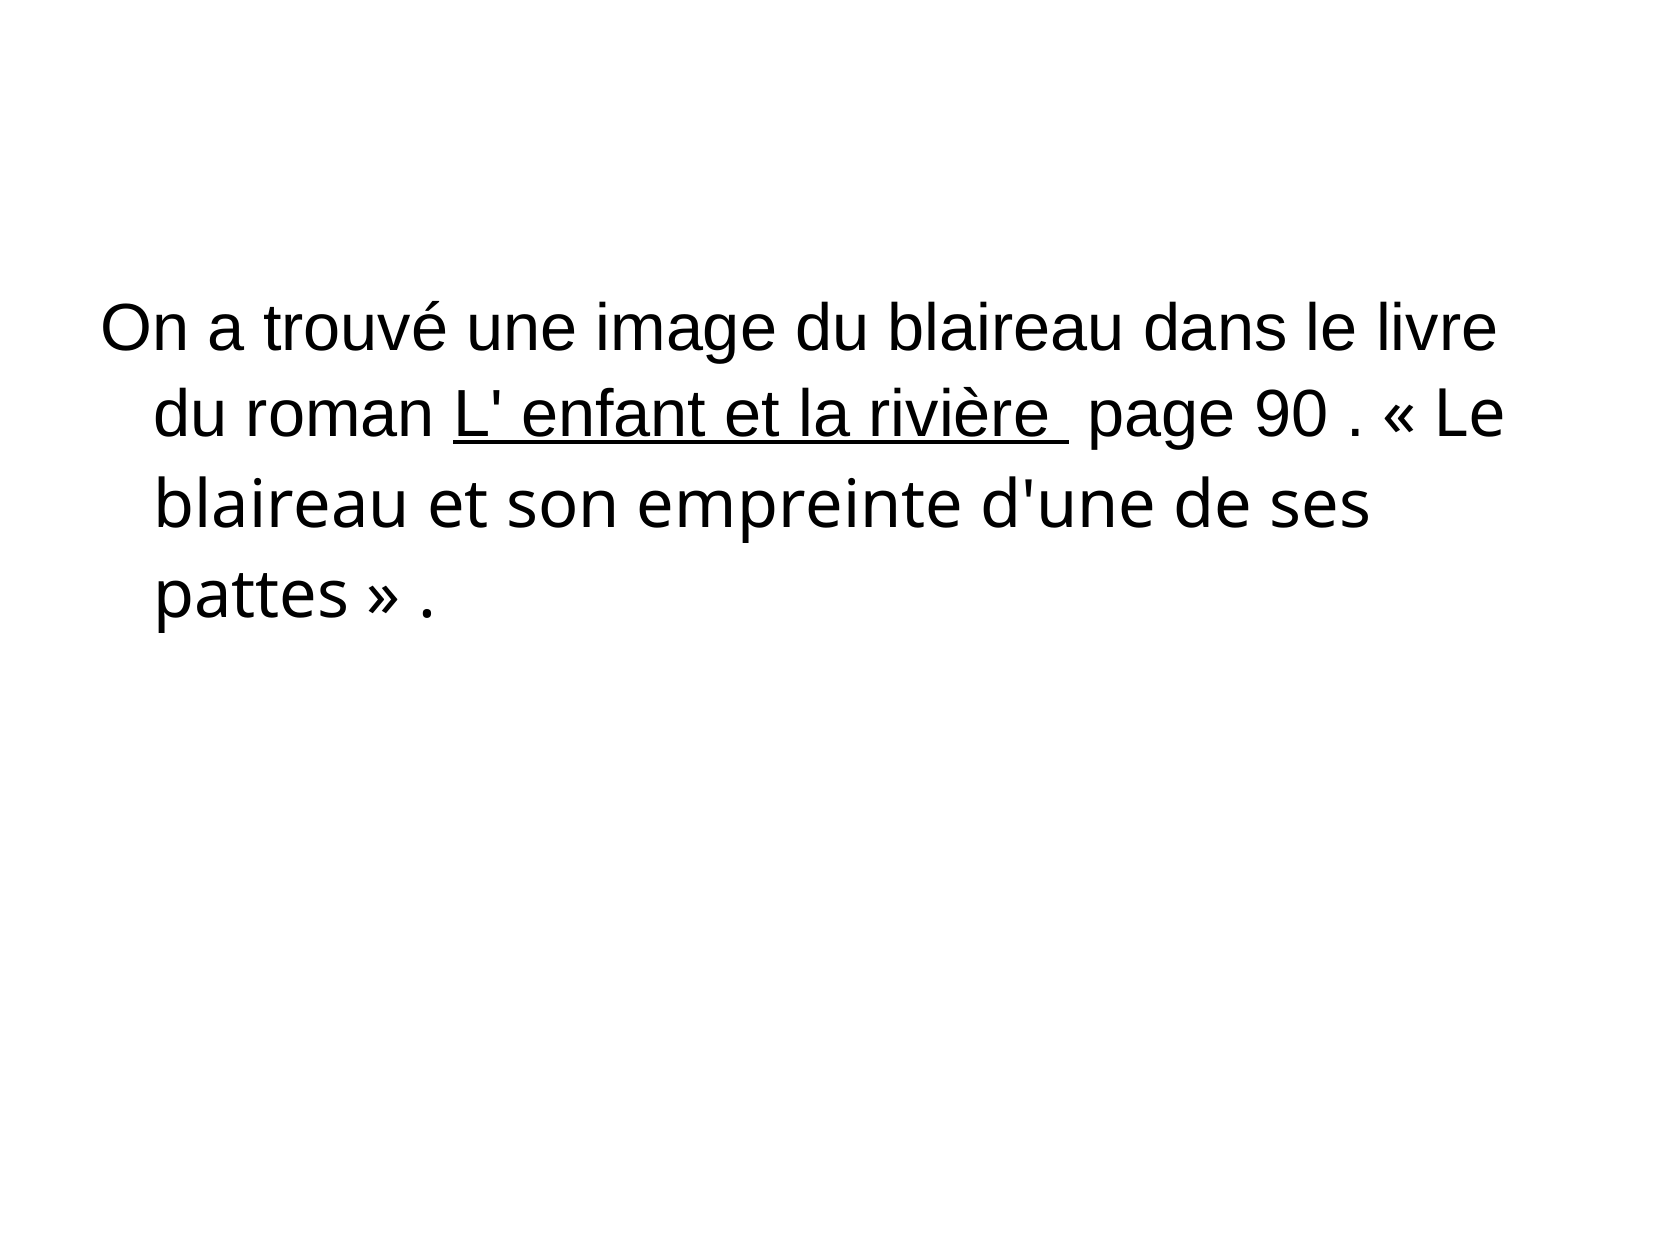

#
On a trouvé une image du blaireau dans le livre du roman L' enfant et la rivière page 90 . « Le blaireau et son empreinte d'une de ses pattes » .